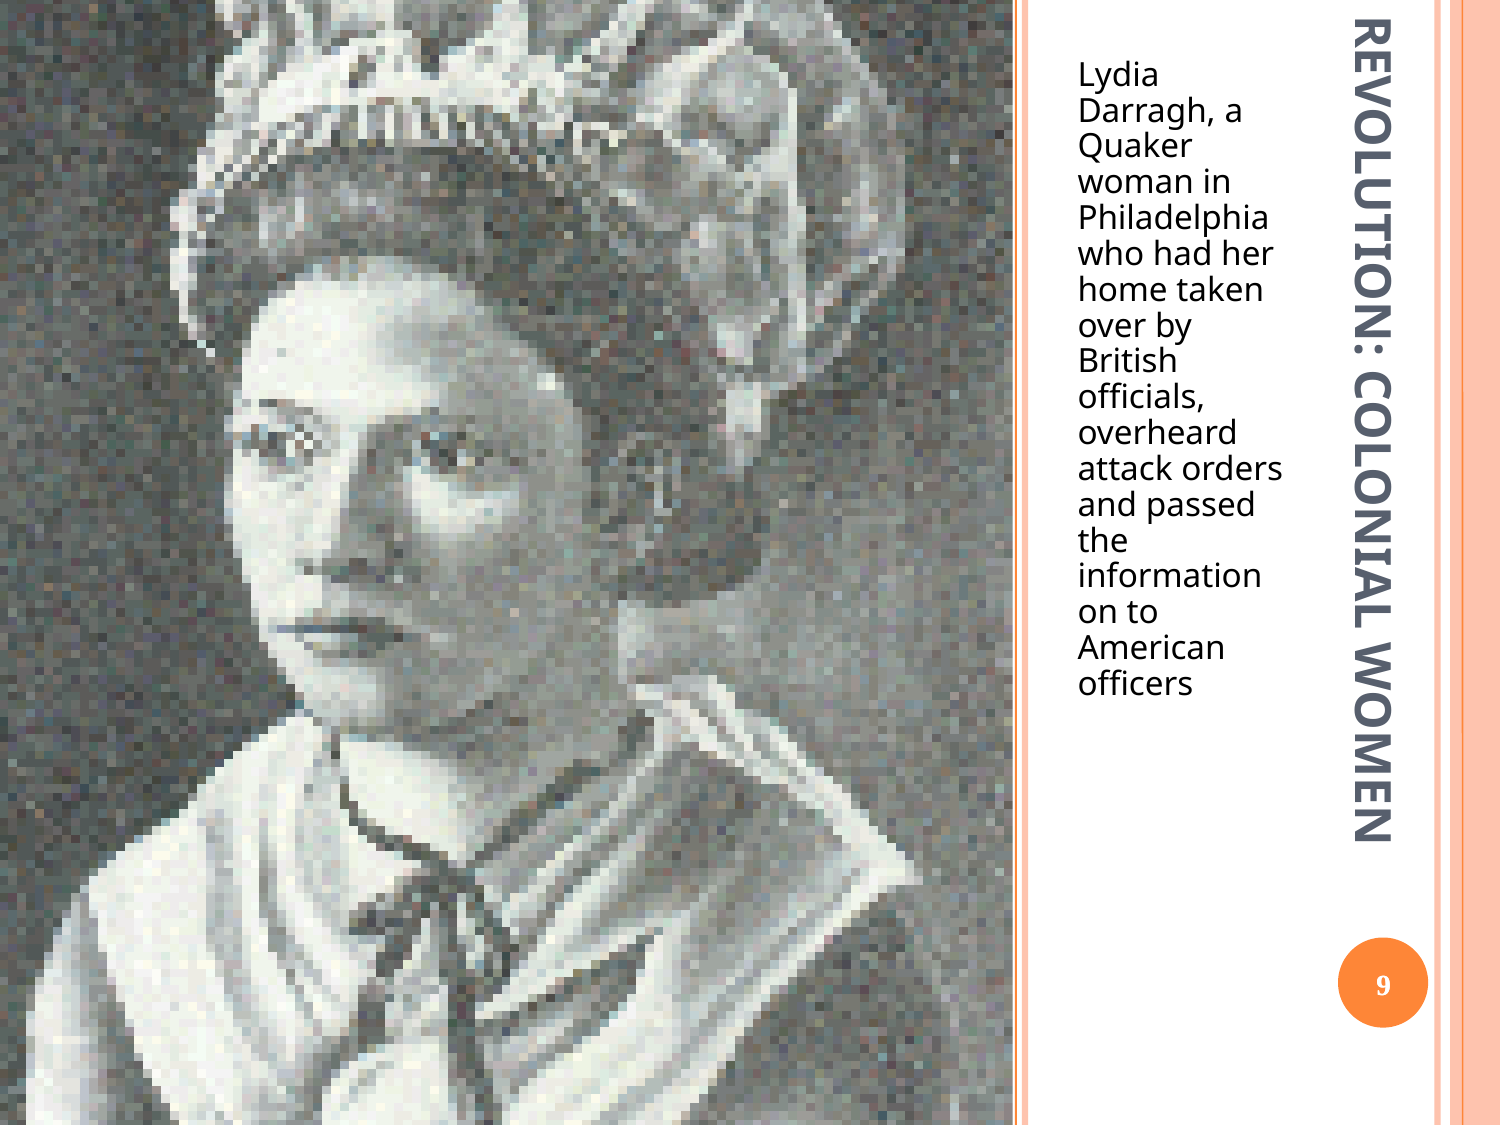

Lydia Darragh, a Quaker woman in Philadelphia who had her home taken over by British officials, overheard attack orders and passed the information on to American officers
# Revolution: Colonial Women